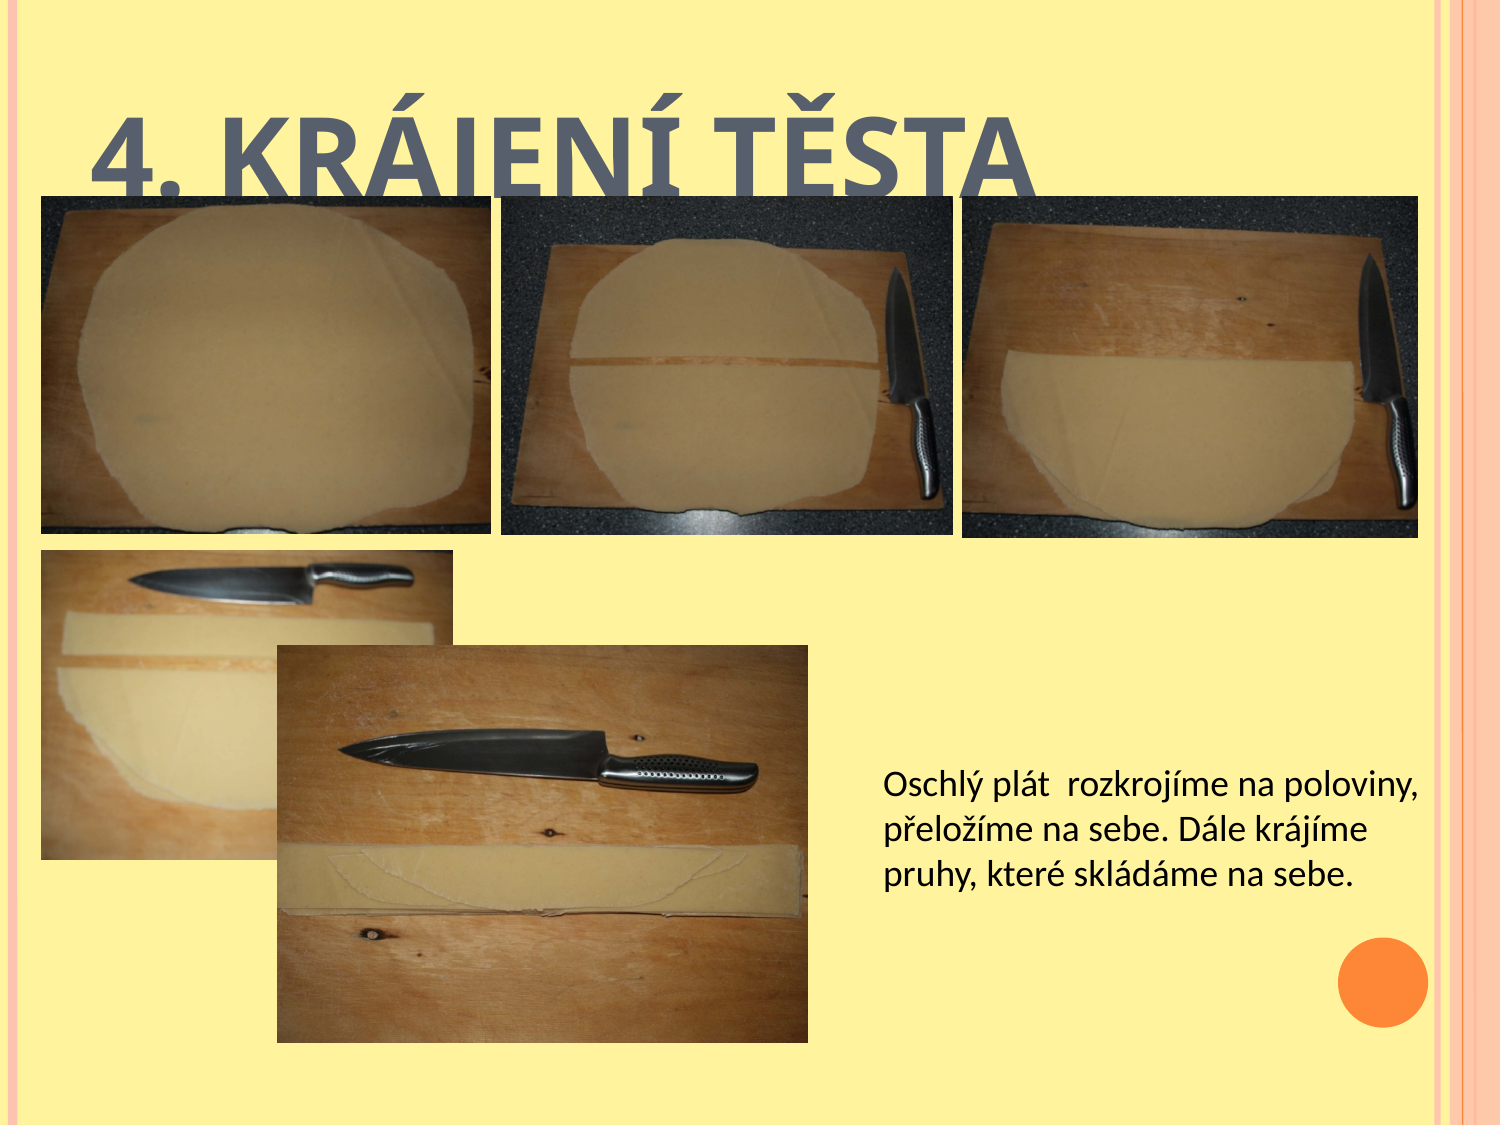

# 4. Krájení těsta
Oschlý plát rozkrojíme na poloviny,
přeložíme na sebe. Dále krájíme
pruhy, které skládáme na sebe.